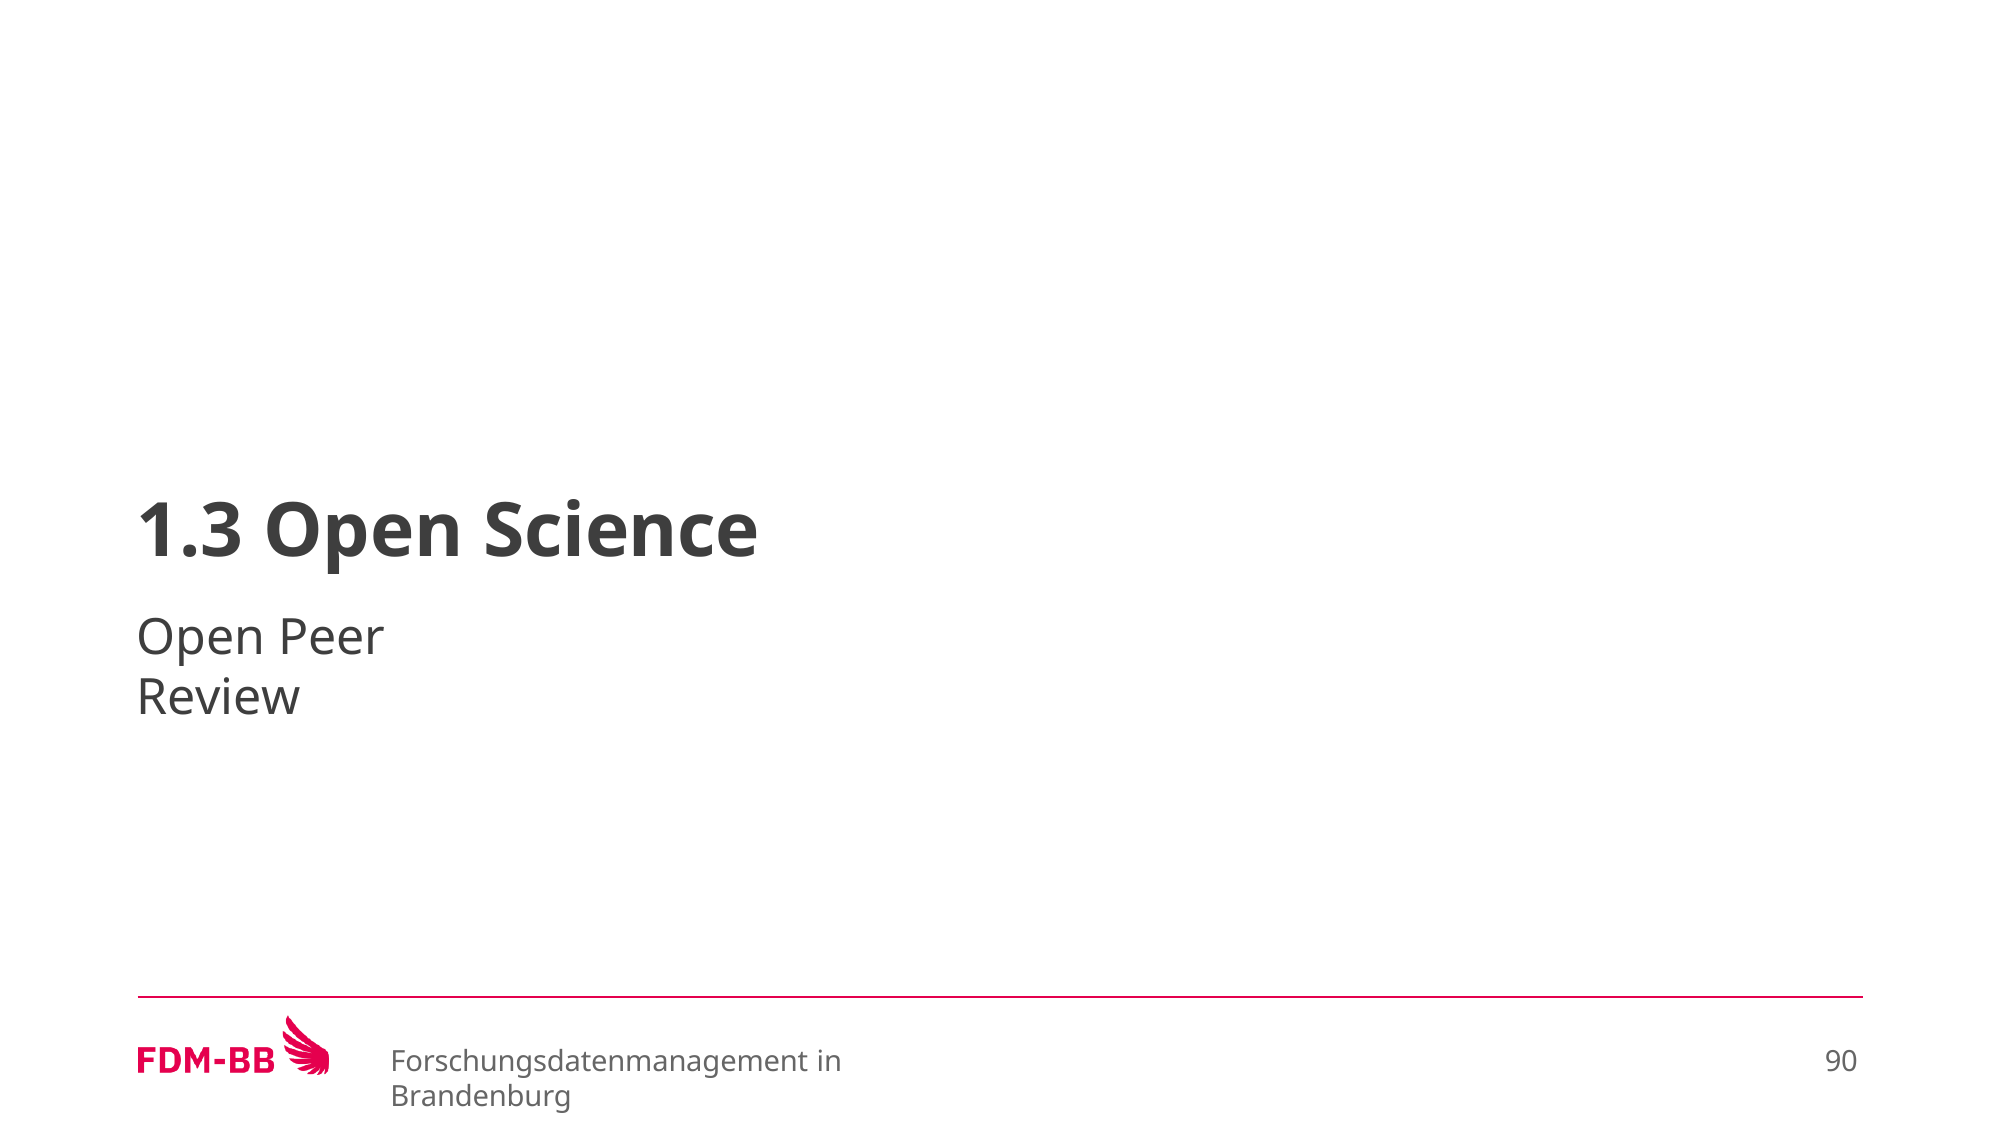

# 1.3 Open Science
Open Peer Review
Forschungsdatenmanagement in Brandenburg
90